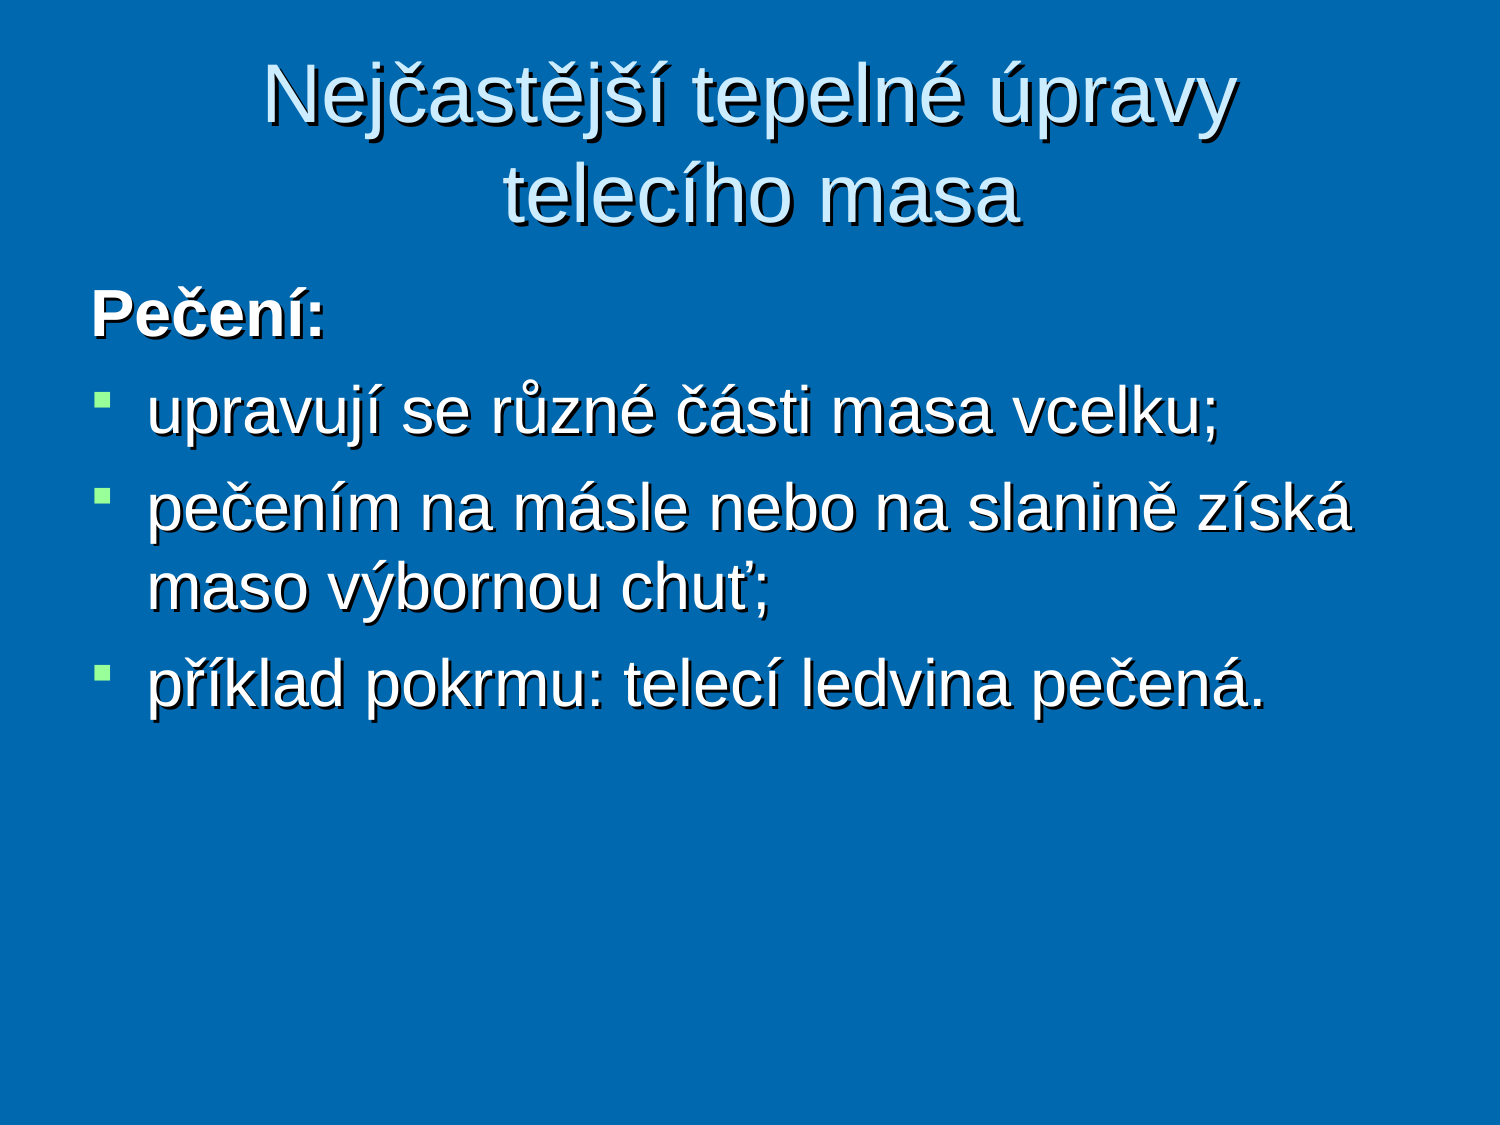

# Nejčastější tepelné úpravy telecího masa
Pečení:
upravují se různé části masa vcelku;
pečením na másle nebo na slanině získá maso výbornou chuť;
příklad pokrmu: telecí ledvina pečená.